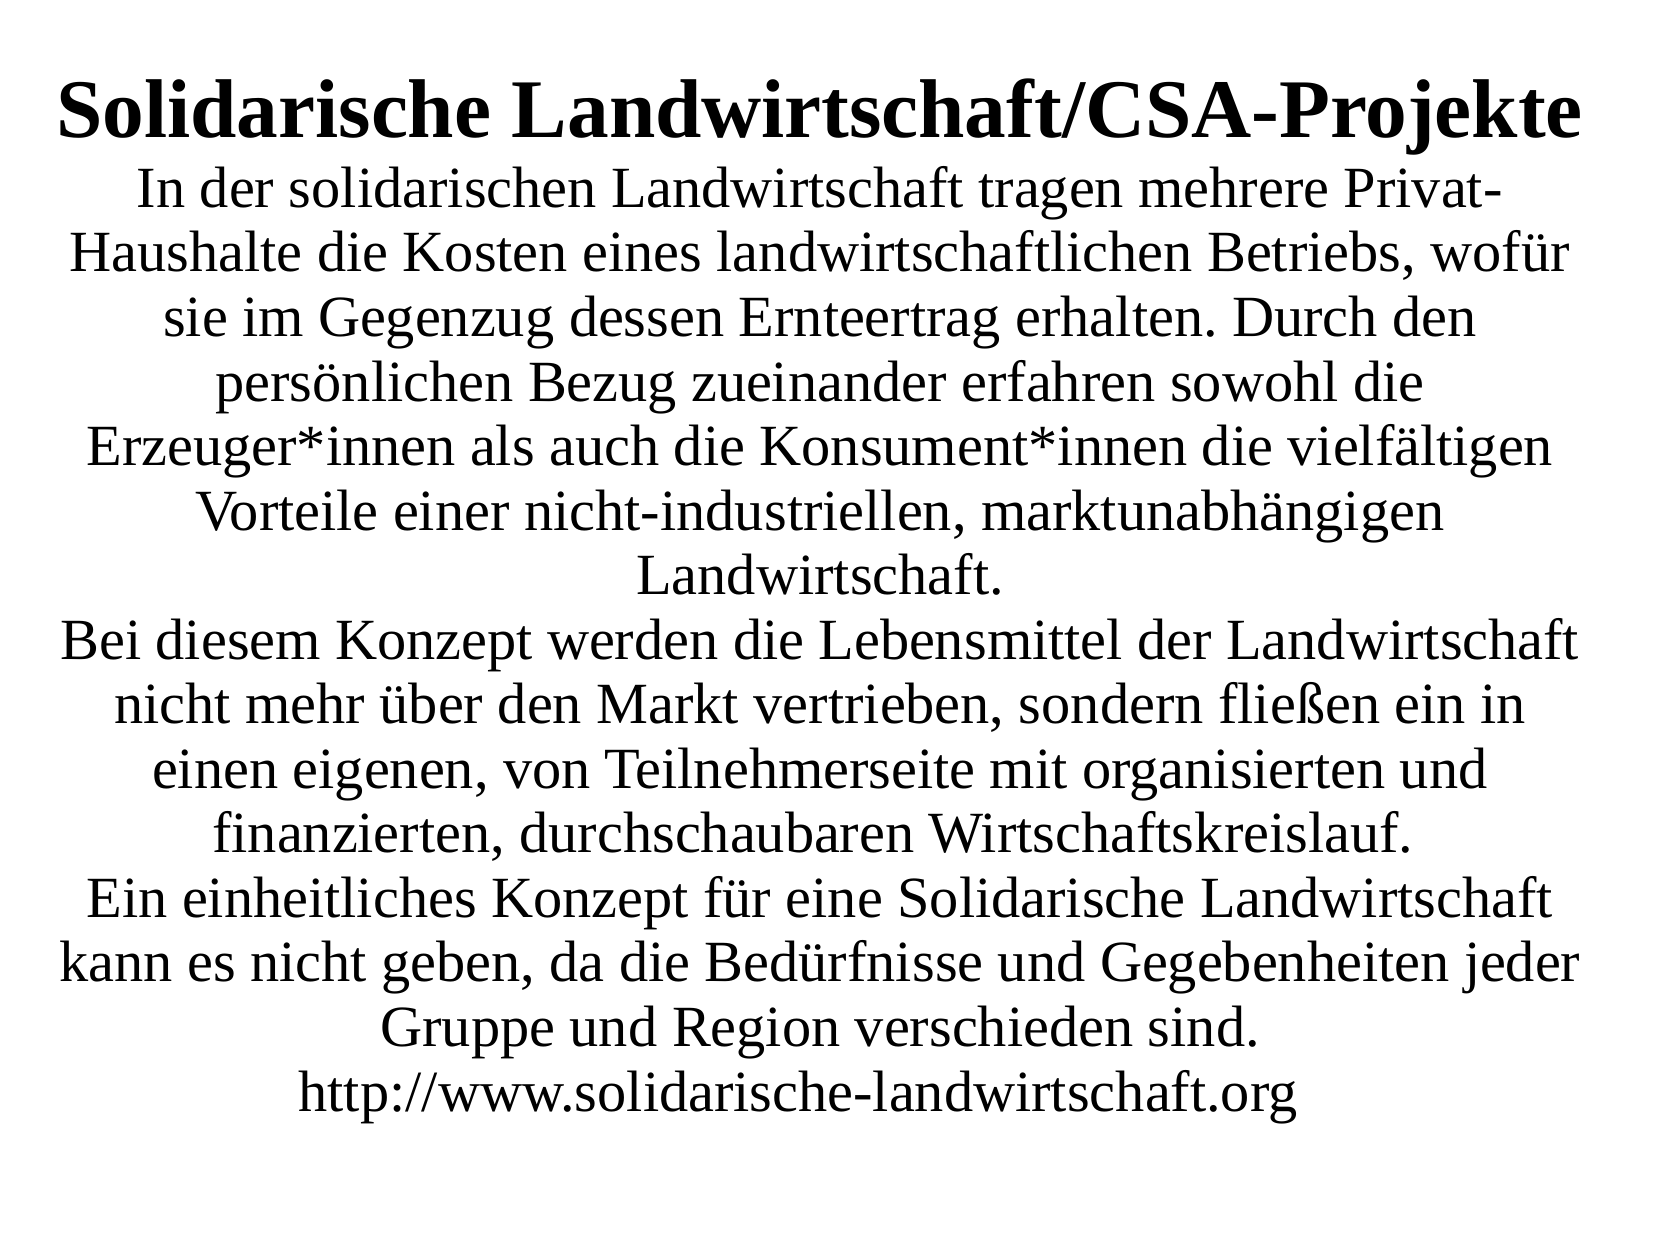

Solidarische Landwirtschaft/CSA-Projekte
In der solidarischen Landwirtschaft tragen mehrere Privat-Haushalte die Kosten eines landwirtschaftlichen Betriebs, wofür sie im Gegenzug dessen Ernteertrag erhalten. Durch den persönlichen Bezug zueinander erfahren sowohl die Erzeuger*innen als auch die Konsument*innen die vielfältigen Vorteile einer nicht-industriellen, marktunabhängigen Landwirtschaft.
Bei diesem Konzept werden die Lebensmittel der Landwirtschaft nicht mehr über den Markt vertrieben, sondern fließen ein in einen eigenen, von Teilnehmerseite mit organisierten und finanzierten, durchschaubaren Wirtschaftskreislauf.
Ein einheitliches Konzept für eine Solidarische Landwirtschaft kann es nicht geben, da die Bedürfnisse und Gegebenheiten jeder Gruppe und Region verschieden sind.
http://www.solidarische-landwirtschaft.org